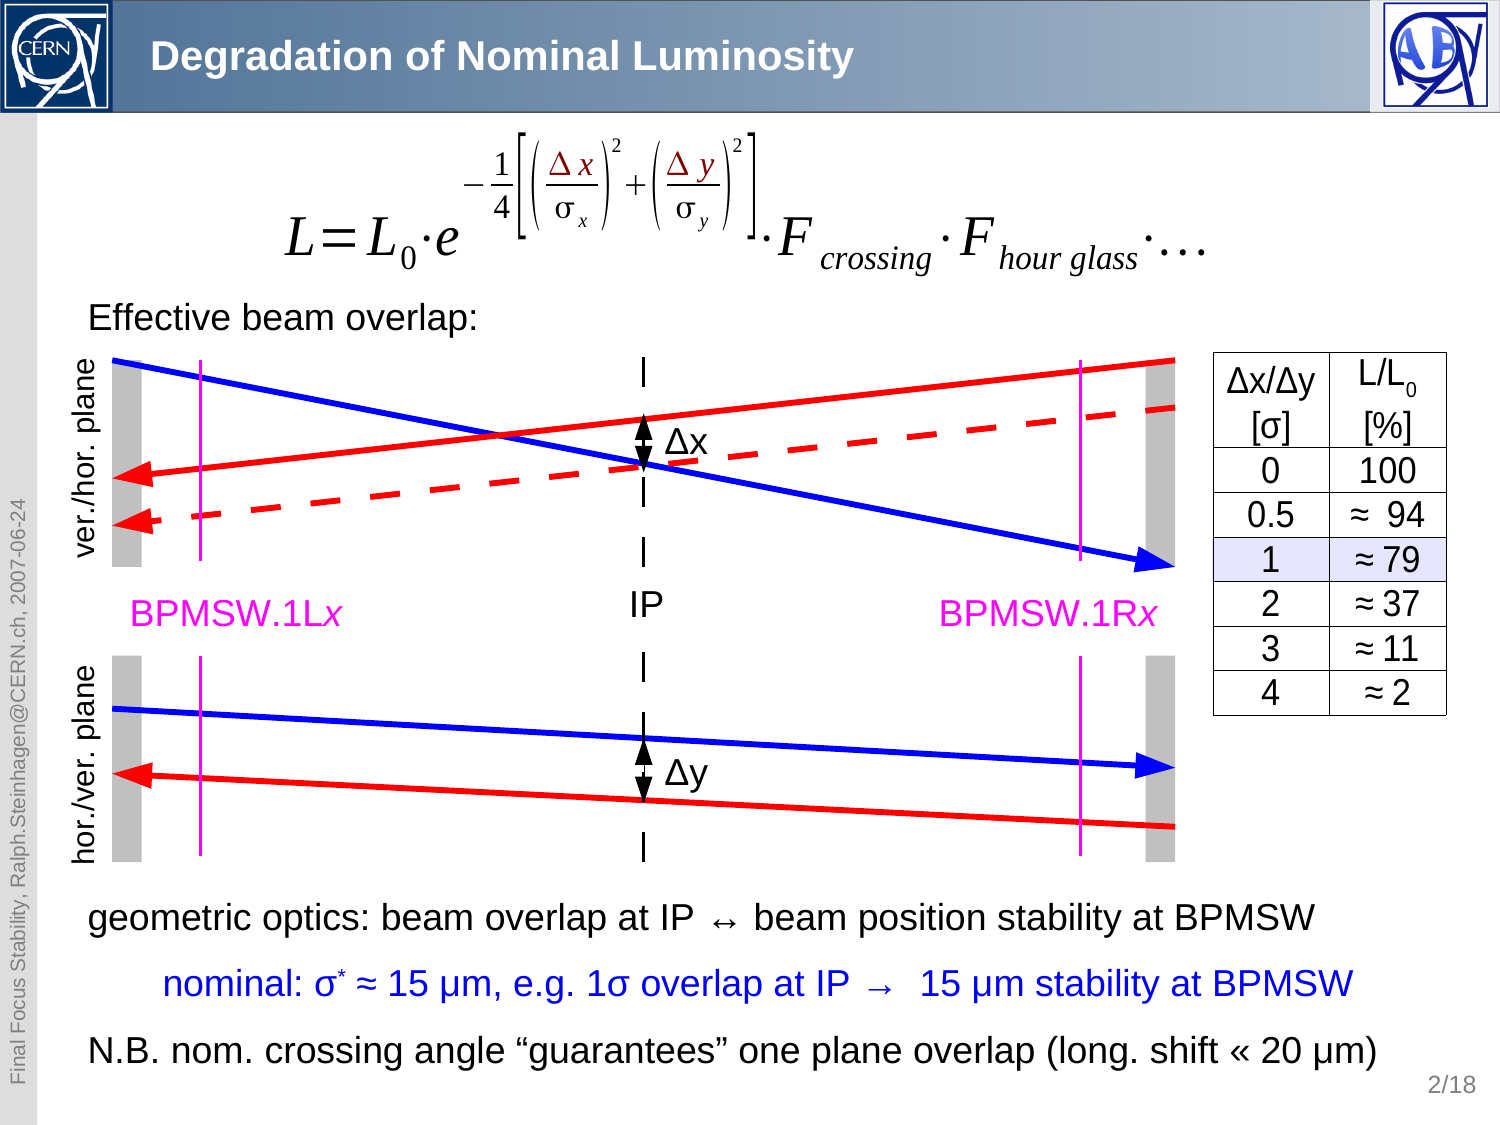

# Degradation of Nominal Luminosity
Effective beam overlap:
geometric optics: beam overlap at IP ↔ beam position stability at BPMSW
nominal: σ* ≈ 15 μm, e.g. 1σ overlap at IP → 15 μm stability at BPMSW
N.B. nom. crossing angle “guarantees” one plane overlap (long. shift « 20 μm)
Δx
ver./hor. plane
IP
BPMSW.1Lx
BPMSW.1Rx
hor./ver. plane
Δy